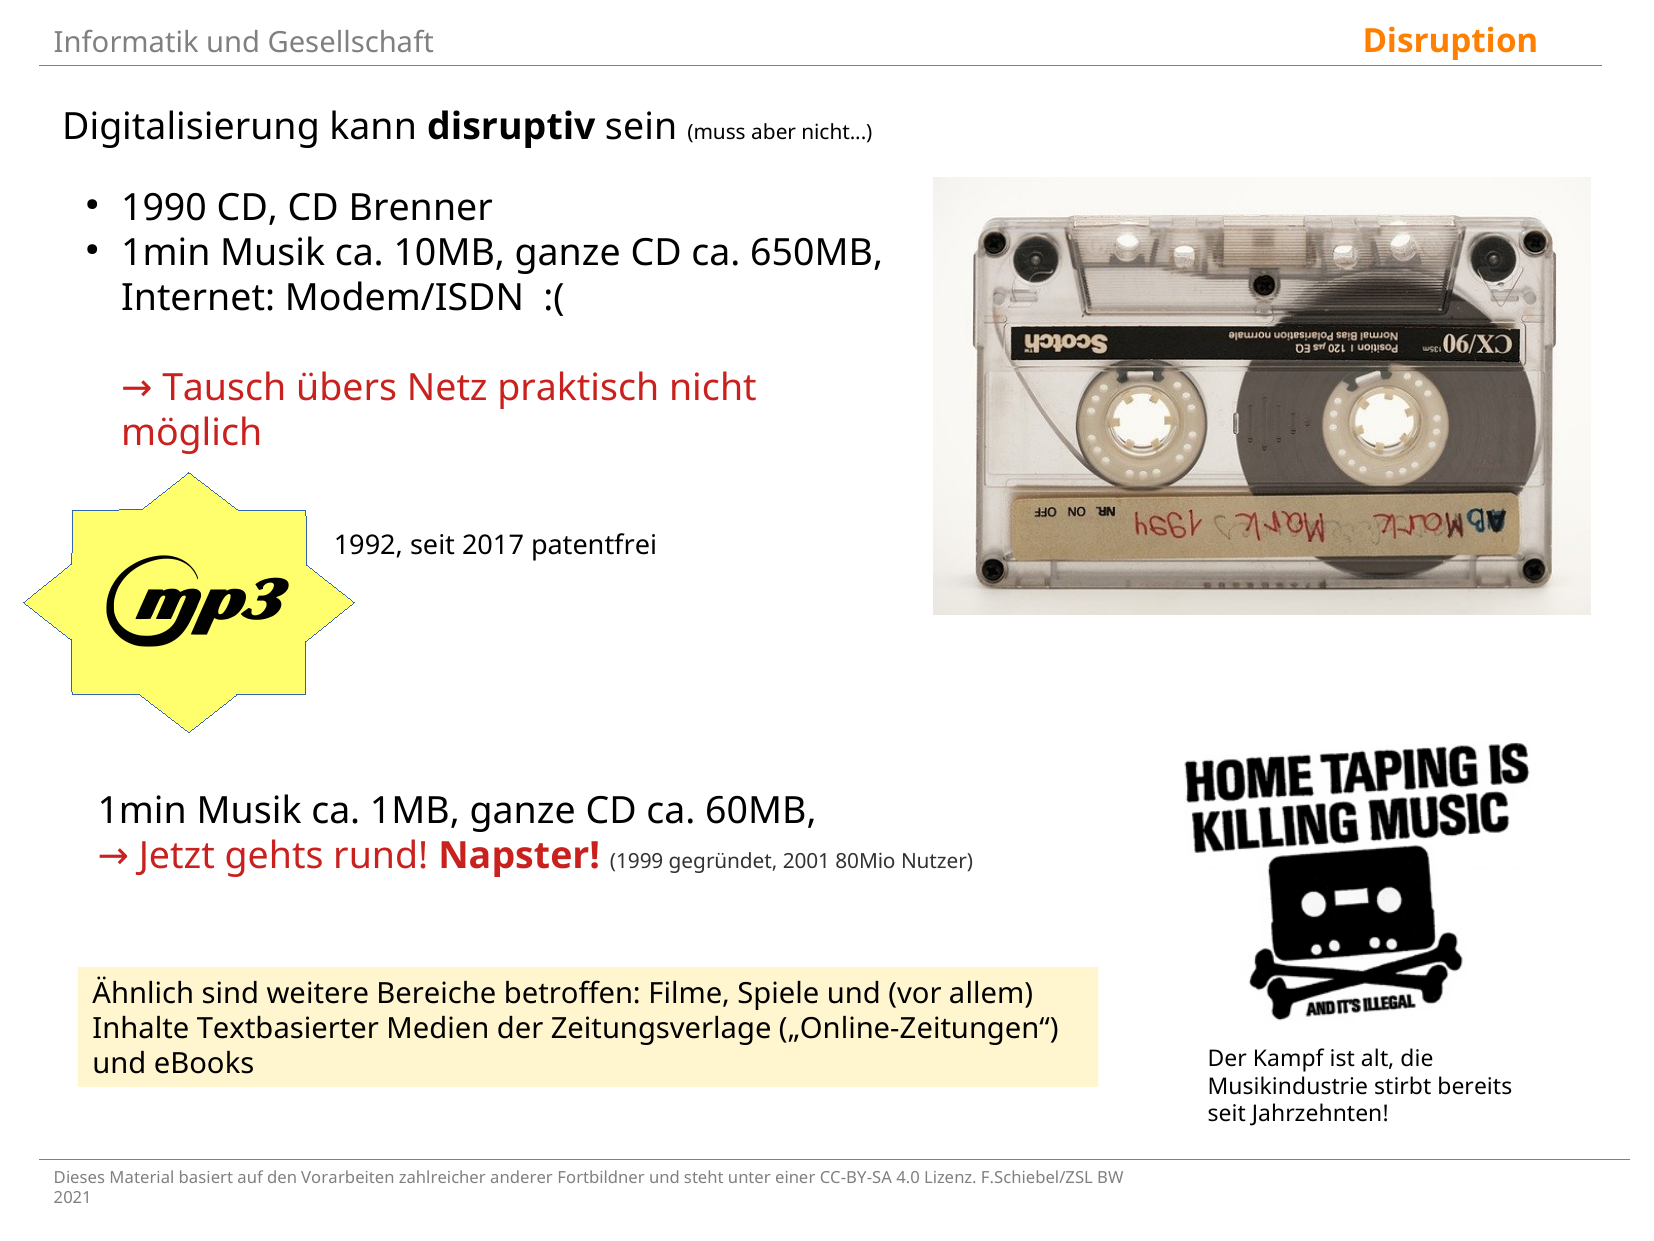

Disruption
Informatik und Gesellschaft
Digitalisierung kann disruptiv sein (muss aber nicht...)
1990 CD, CD Brenner
1min Musik ca. 10MB, ganze CD ca. 650MB, Internet: Modem/ISDN :(
→ Tausch übers Netz praktisch nicht möglich
1992, seit 2017 patentfrei
1min Musik ca. 1MB, ganze CD ca. 60MB,
→ Jetzt gehts rund! Napster! (1999 gegründet, 2001 80Mio Nutzer)
Ähnlich sind weitere Bereiche betroffen: Filme, Spiele und (vor allem) Inhalte Textbasierter Medien der Zeitungsverlage („Online-Zeitungen“) und eBooks
Der Kampf ist alt, die Musikindustrie stirbt bereits seit Jahrzehnten!